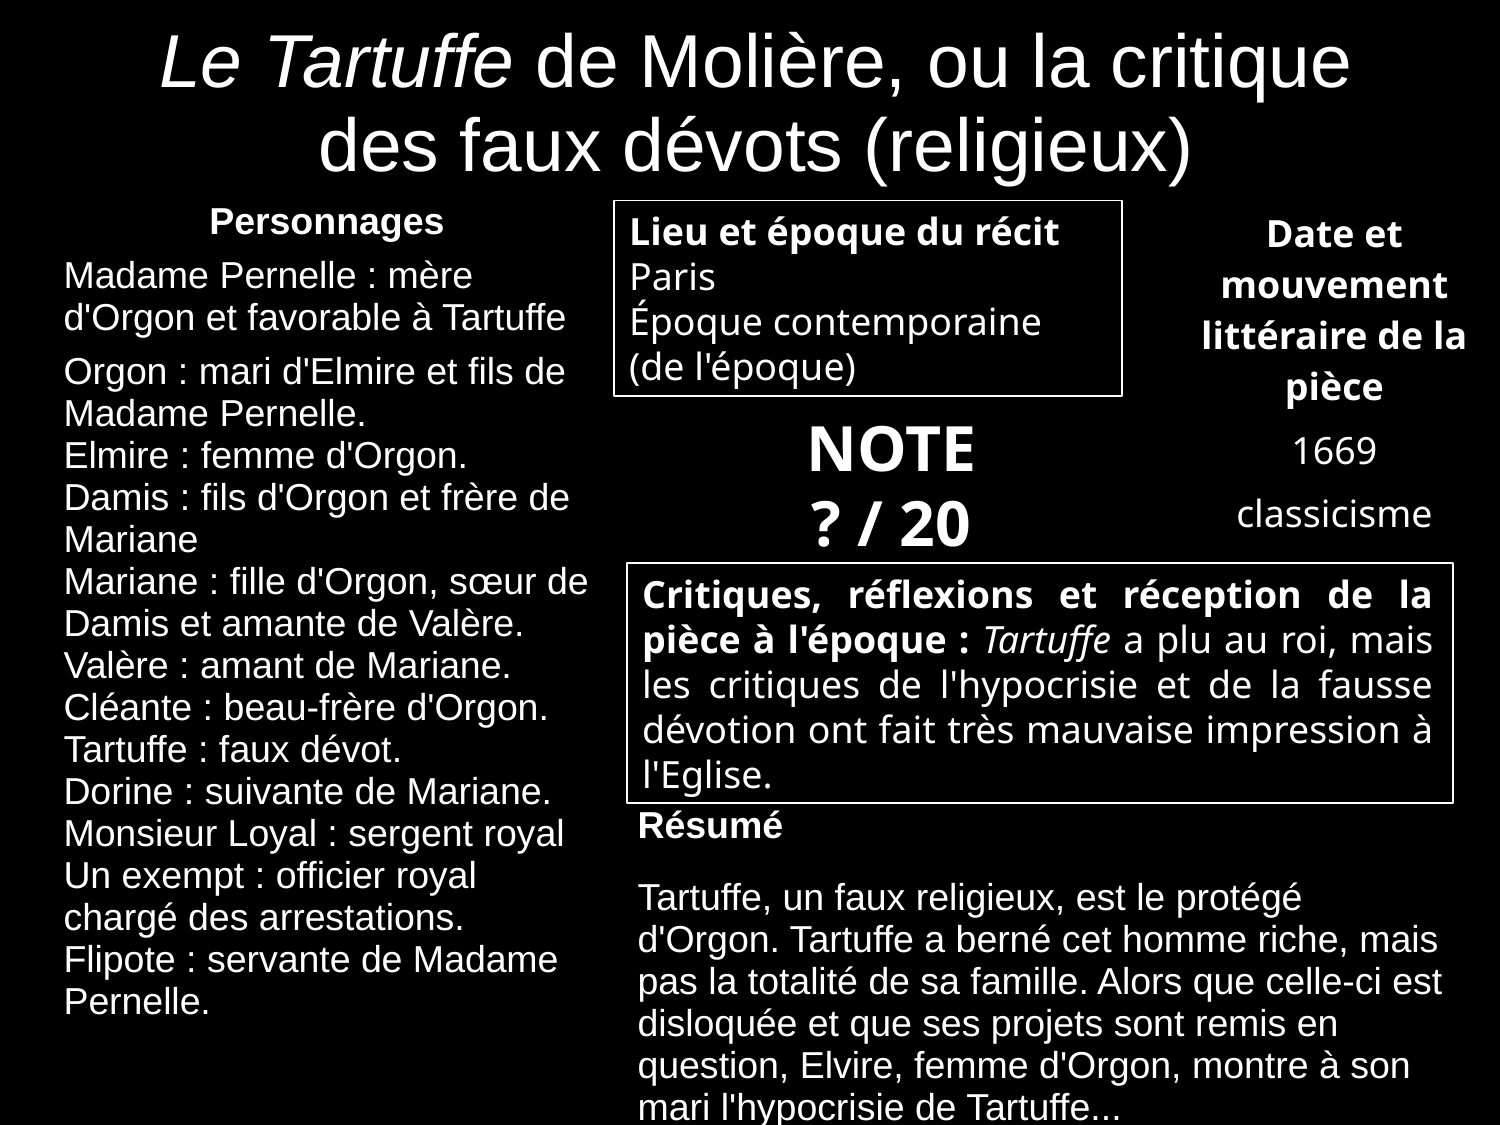

# Le Tartuffe de Molière, ou la critique des faux dévots (religieux)
Date et mouvement littéraire de la pièce
1669
classicisme
Personnages
Madame Pernelle : mère d'Orgon et favorable à Tartuffe
Orgon : mari d'Elmire et fils de Madame Pernelle.
Elmire : femme d'Orgon.
Damis : fils d'Orgon et frère de Mariane
Mariane : fille d'Orgon, sœur de Damis et amante de Valère.
Valère : amant de Mariane.
Cléante : beau-frère d'Orgon.
Tartuffe : faux dévot.
Dorine : suivante de Mariane.
Monsieur Loyal : sergent royal
Un exempt : officier royal chargé des arrestations.
Flipote : servante de Madame Pernelle.
Lieu et époque du récit
Paris
Époque contemporaine (de l'époque)
NOTE
? / 20
Critiques, réflexions et réception de la pièce à l'époque : Tartuffe a plu au roi, mais les critiques de l'hypocrisie et de la fausse dévotion ont fait très mauvaise impression à l'Eglise.
Résumé
Tartuffe, un faux religieux, est le protégé d'Orgon. Tartuffe a berné cet homme riche, mais pas la totalité de sa famille. Alors que celle-ci est disloquée et que ses projets sont remis en question, Elvire, femme d'Orgon, montre à son mari l'hypocrisie de Tartuffe...